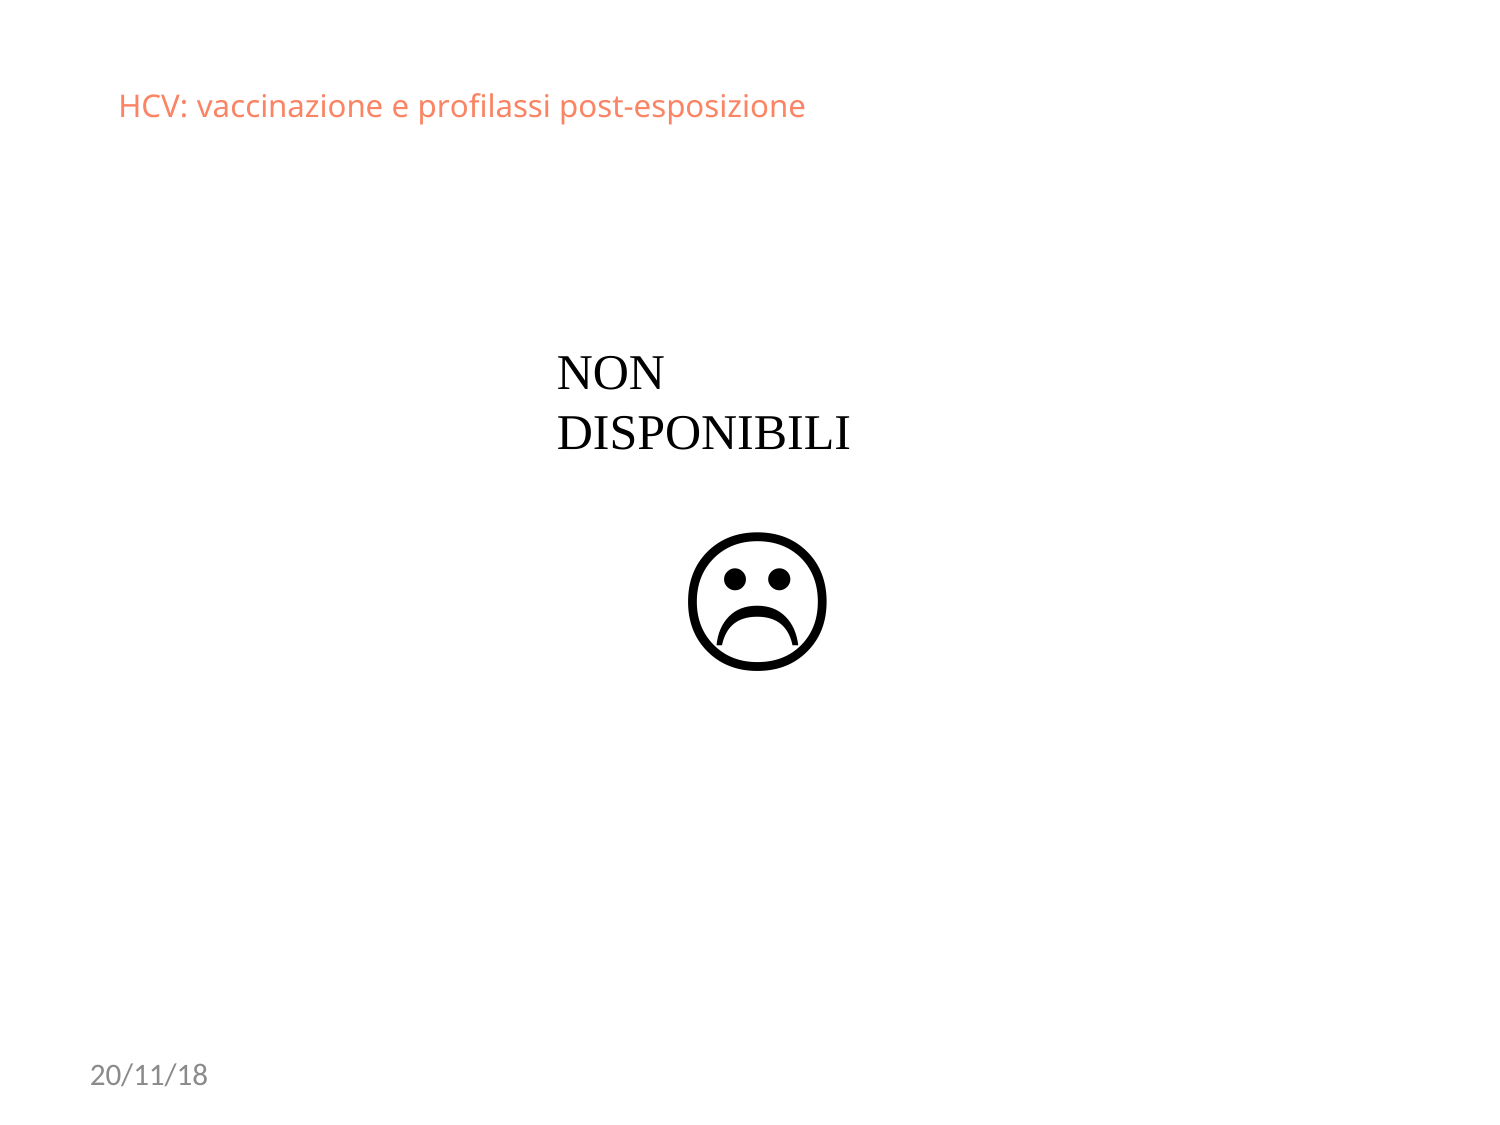

HCV: vaccinazione e profilassi post-esposizione
NON DISPONIBILI

20/11/18